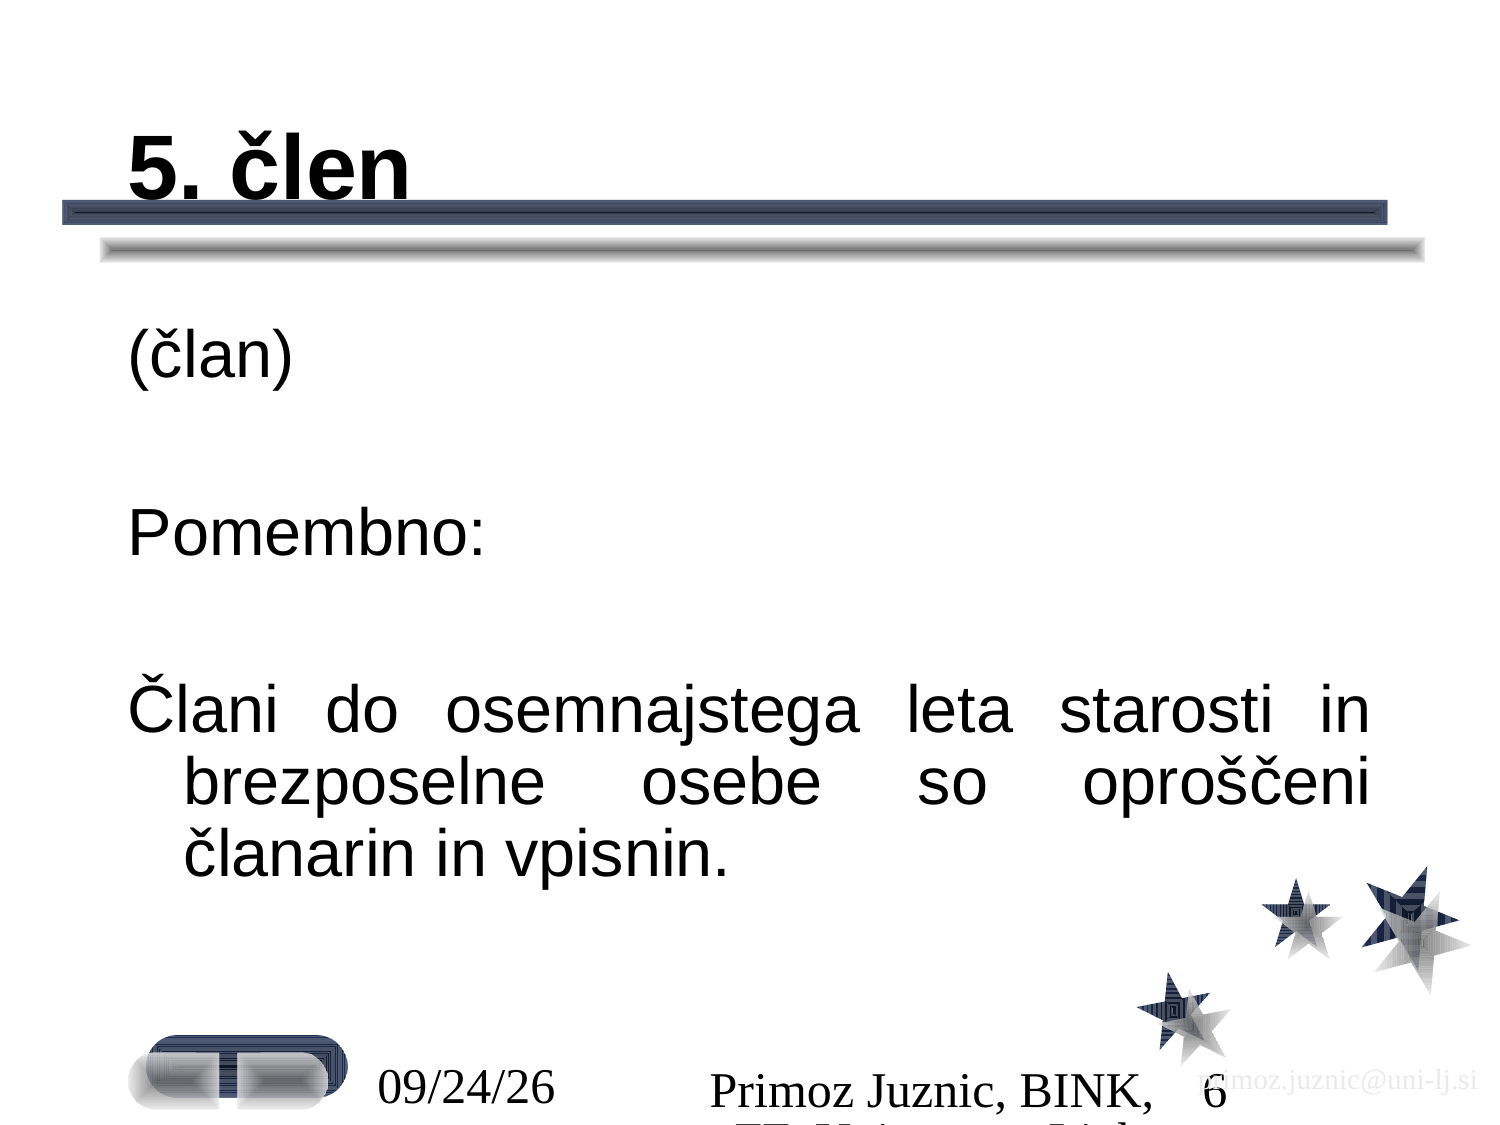

# 5. člen
(član)
Pomembno:
Člani do osemnajstega leta starosti in brezposelne osebe so oproščeni članarin in vpisnin.
Primoz Juznic, BINK, FF, Univerza v Ljubljani
6